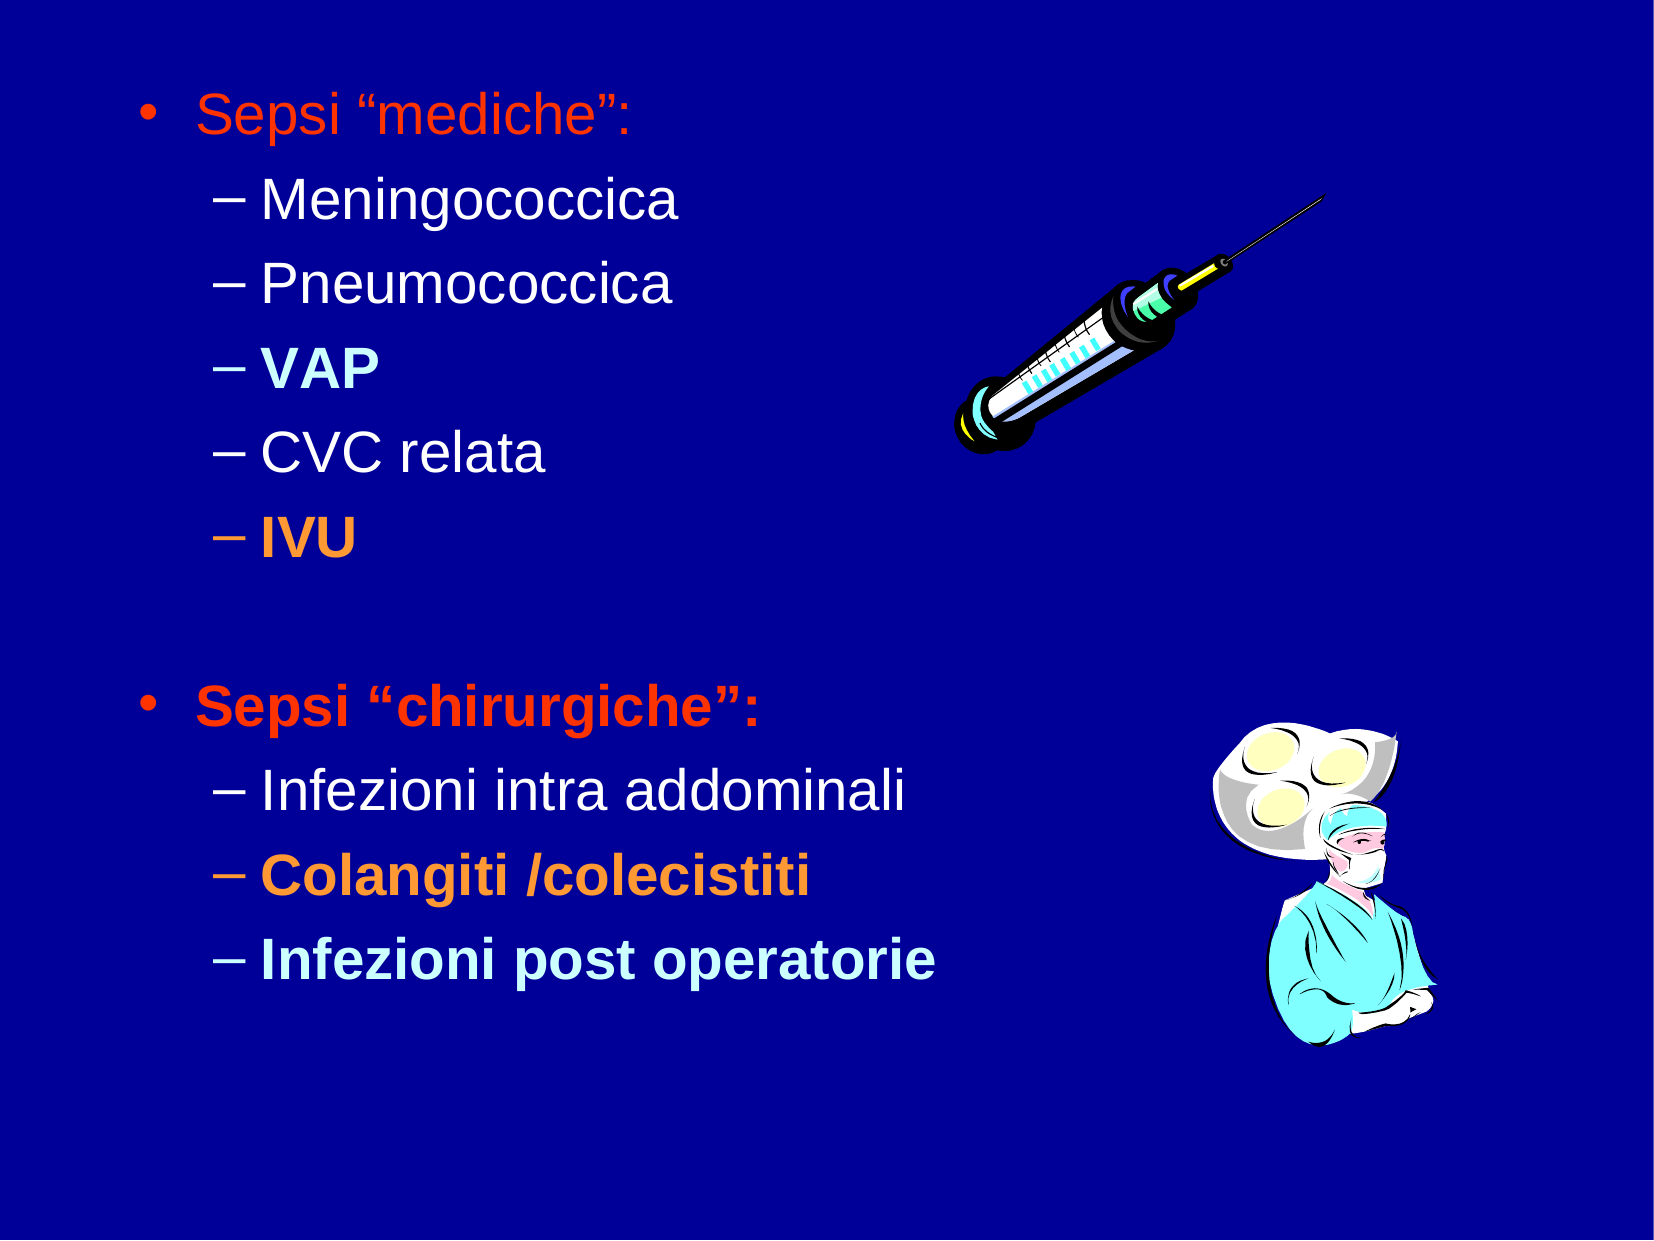

# Sepsi “mediche”:
Meningococcica
Pneumococcica
VAP
CVC relata
IVU
Sepsi “chirurgiche”:
Infezioni intra addominali
Colangiti /colecistiti
Infezioni post operatorie